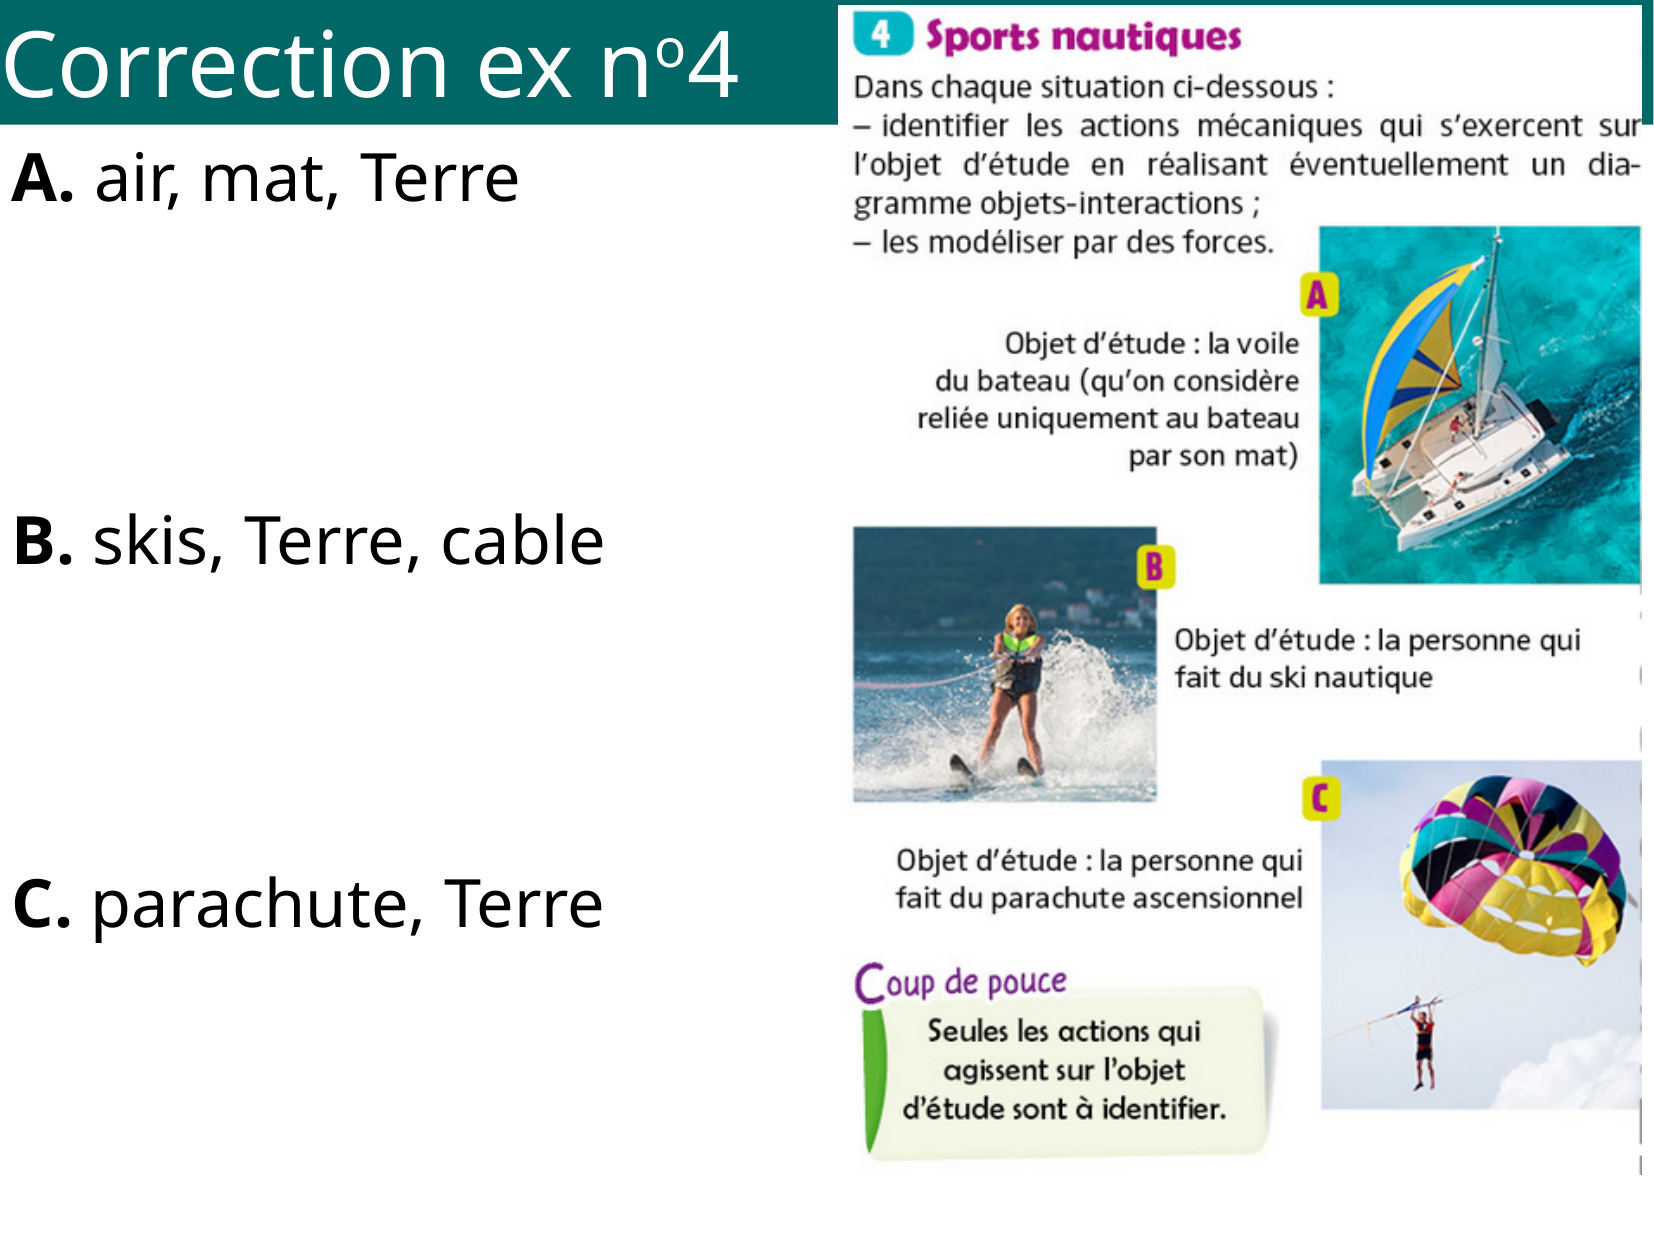

# Correction ex no4
A. air, mat, Terre
B. skis, Terre, cable
C. parachute, Terre